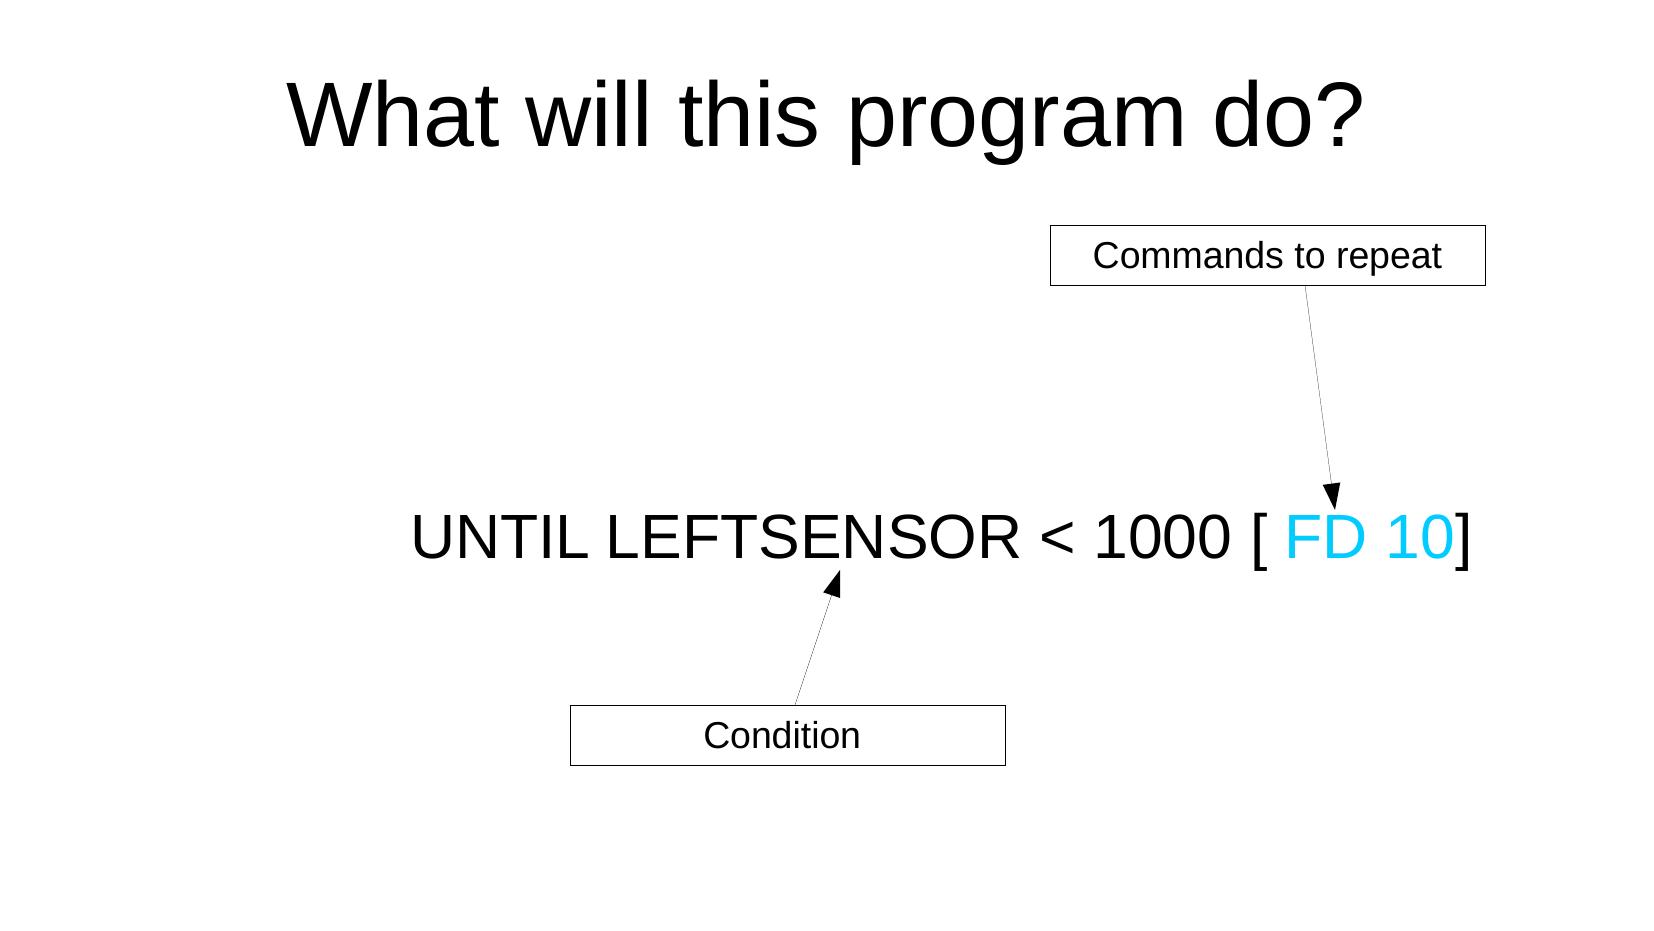

# What will this program do?
Commands to repeat
UNTIL LEFTSENSOR < 1000 [ FD 10]
Condition